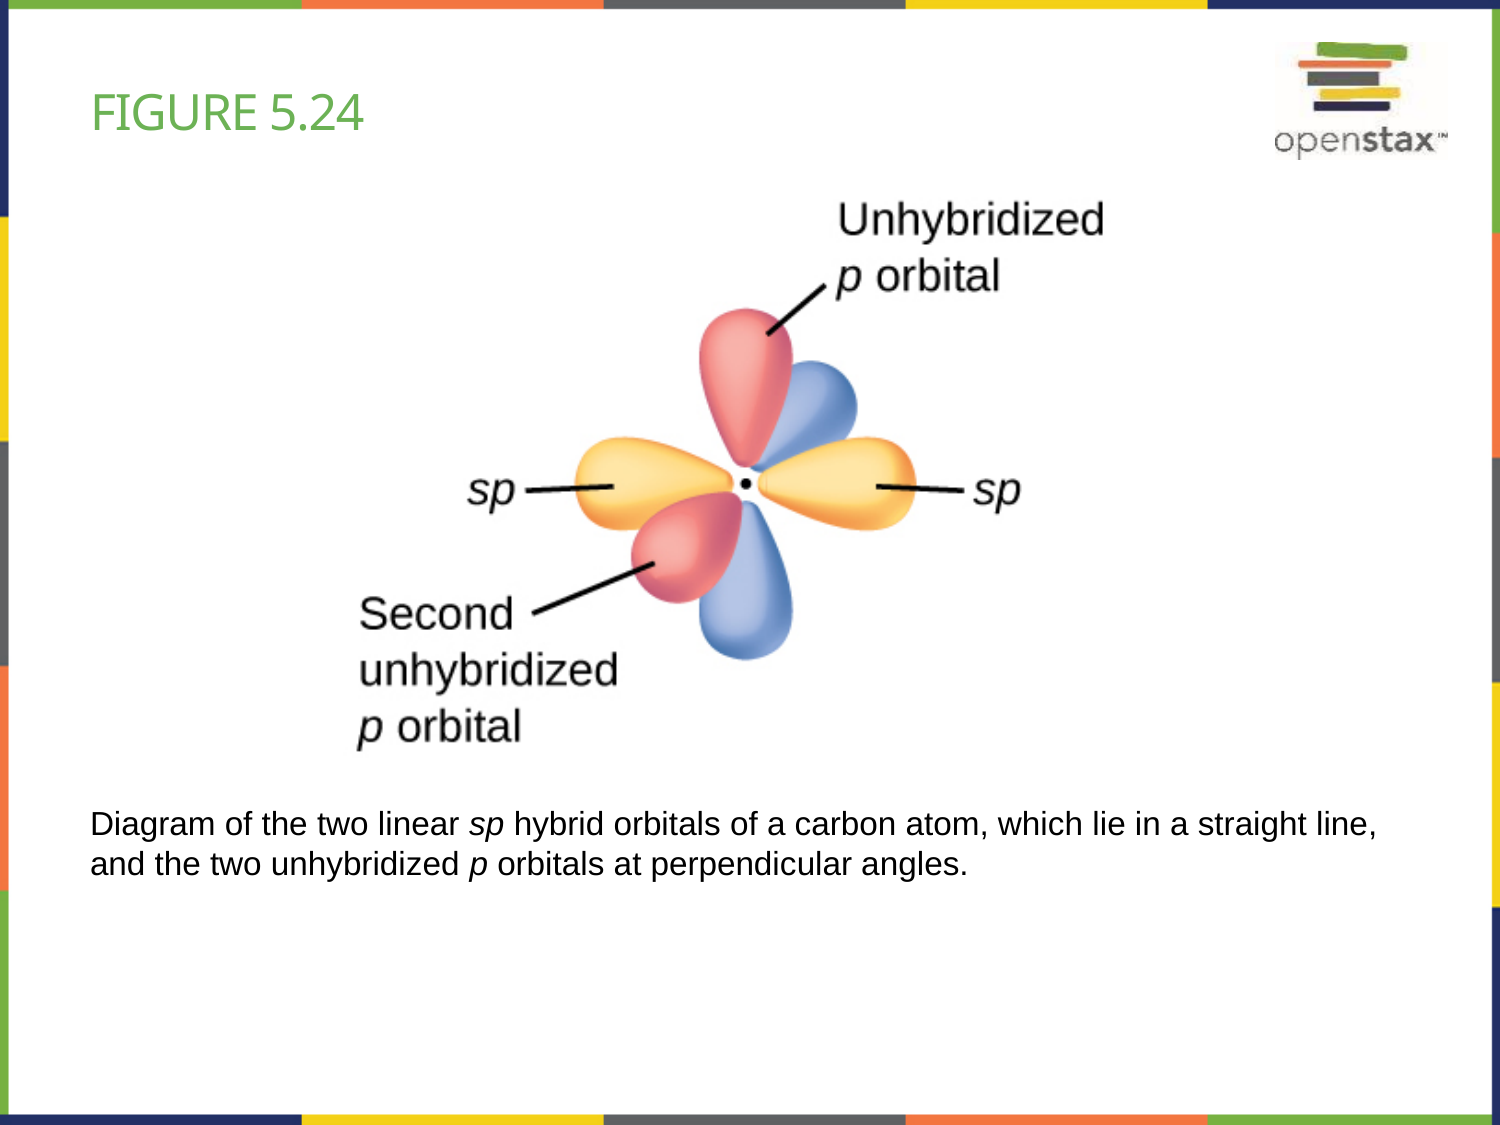

# Figure 5.24
Diagram of the two linear sp hybrid orbitals of a carbon atom, which lie in a straight line, and the two unhybridized p orbitals at perpendicular angles.